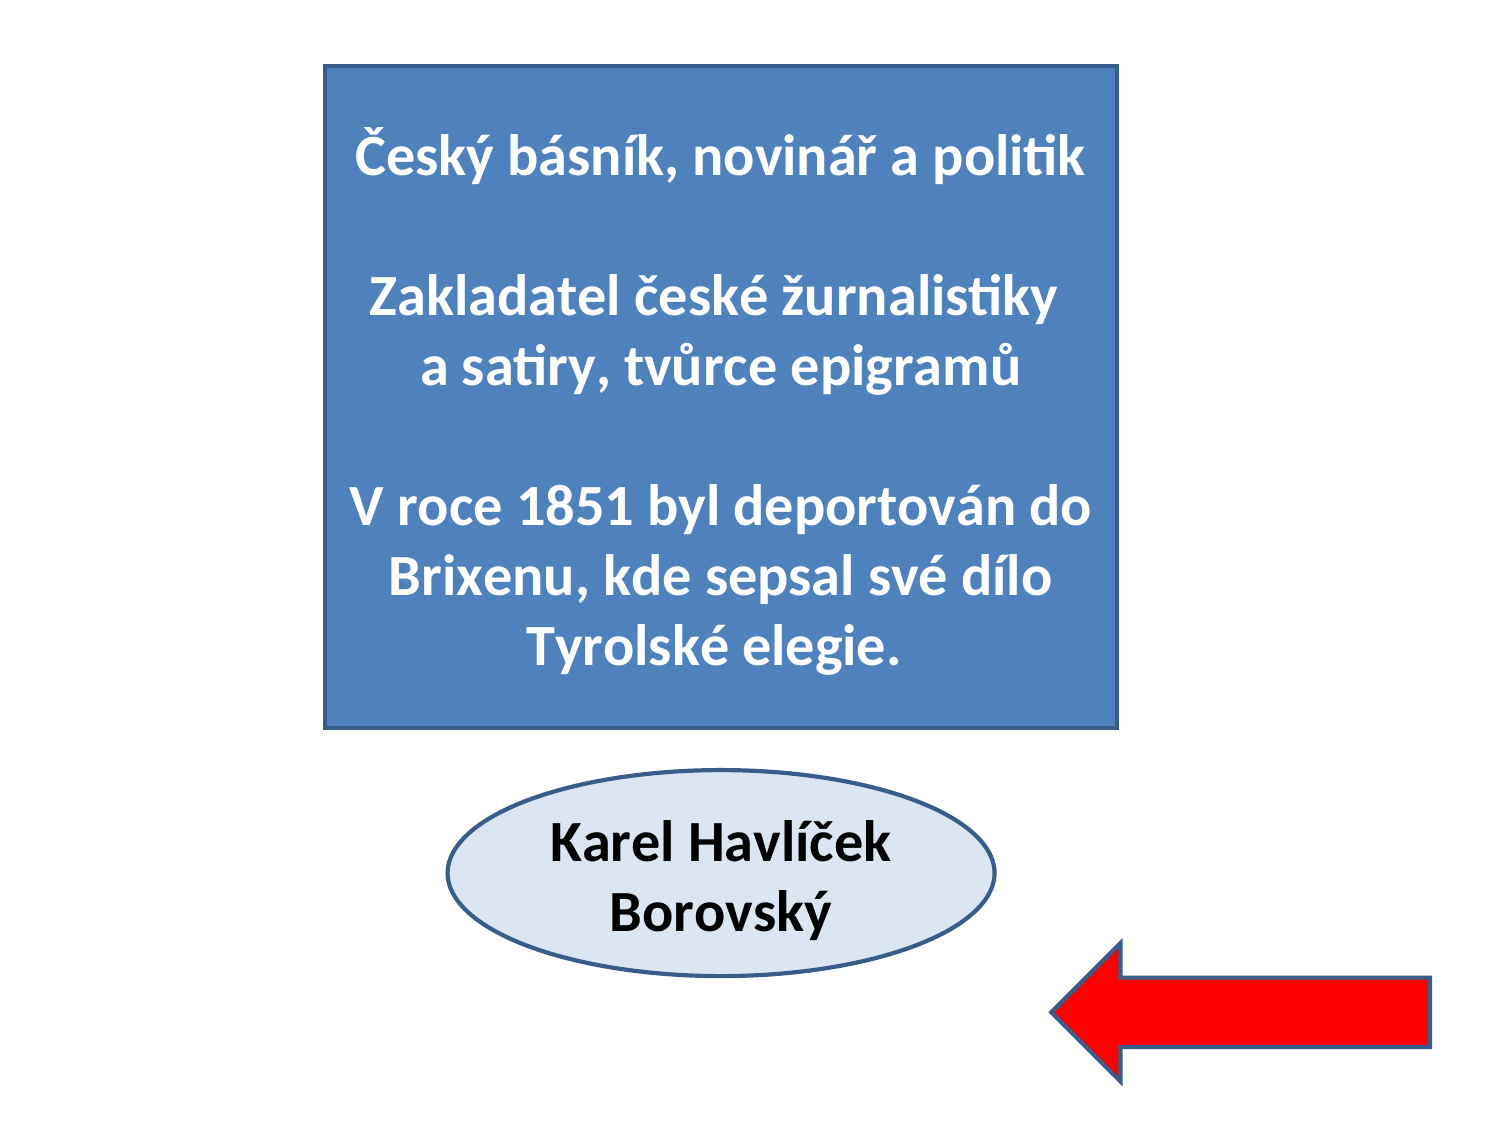

Český básník, novinář a politik
Zakladatel české žurnalistiky
a satiry, tvůrce epigramů
V roce 1851 byl deportován do Brixenu, kde sepsal své dílo Tyrolské elegie.
Karel Havlíček Borovský